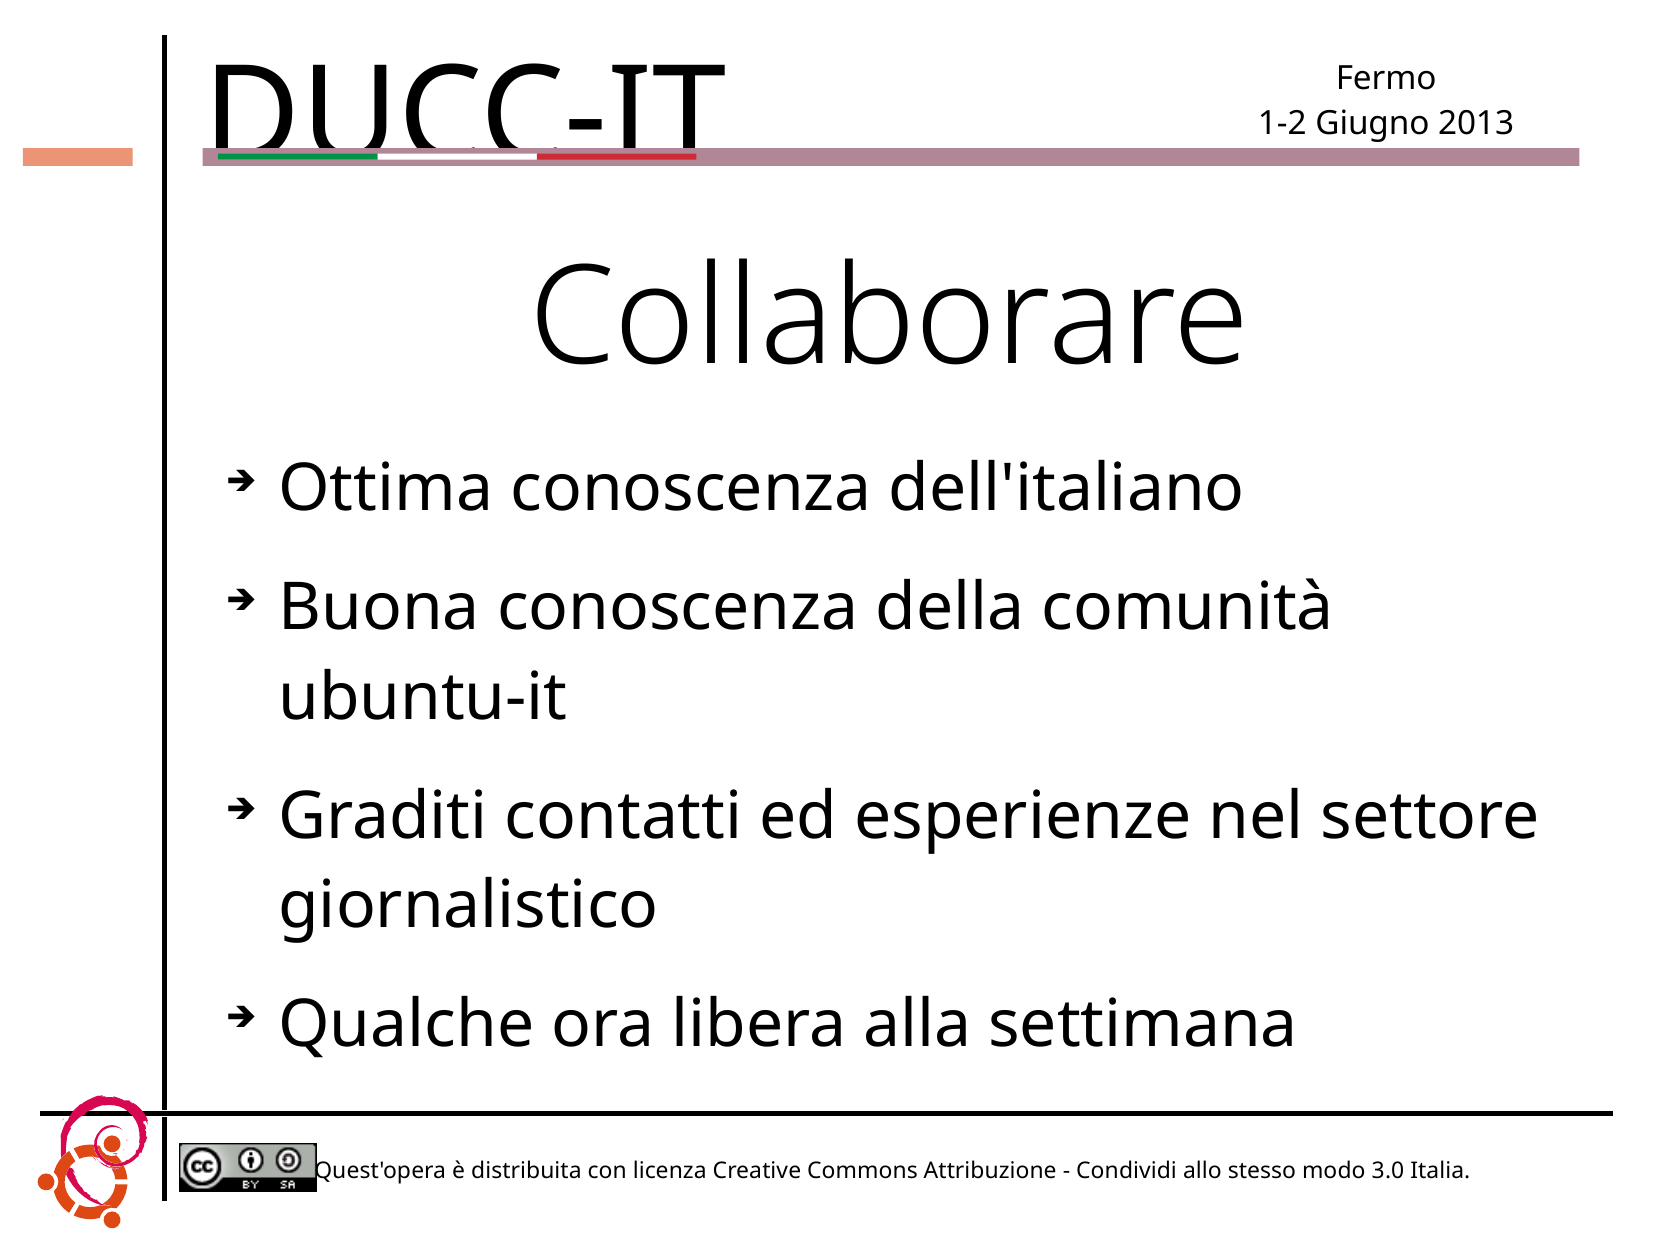

DUCC-IT
Fermo
1-2 Giugno 2013
# Collaborare
Ottima conoscenza dell'italiano
Buona conoscenza della comunità ubuntu-it
Graditi contatti ed esperienze nel settore giornalistico
Qualche ora libera alla settimana
Quest'opera è distribuita con licenza Creative Commons Attribuzione - Condividi allo stesso modo 3.0 Italia.